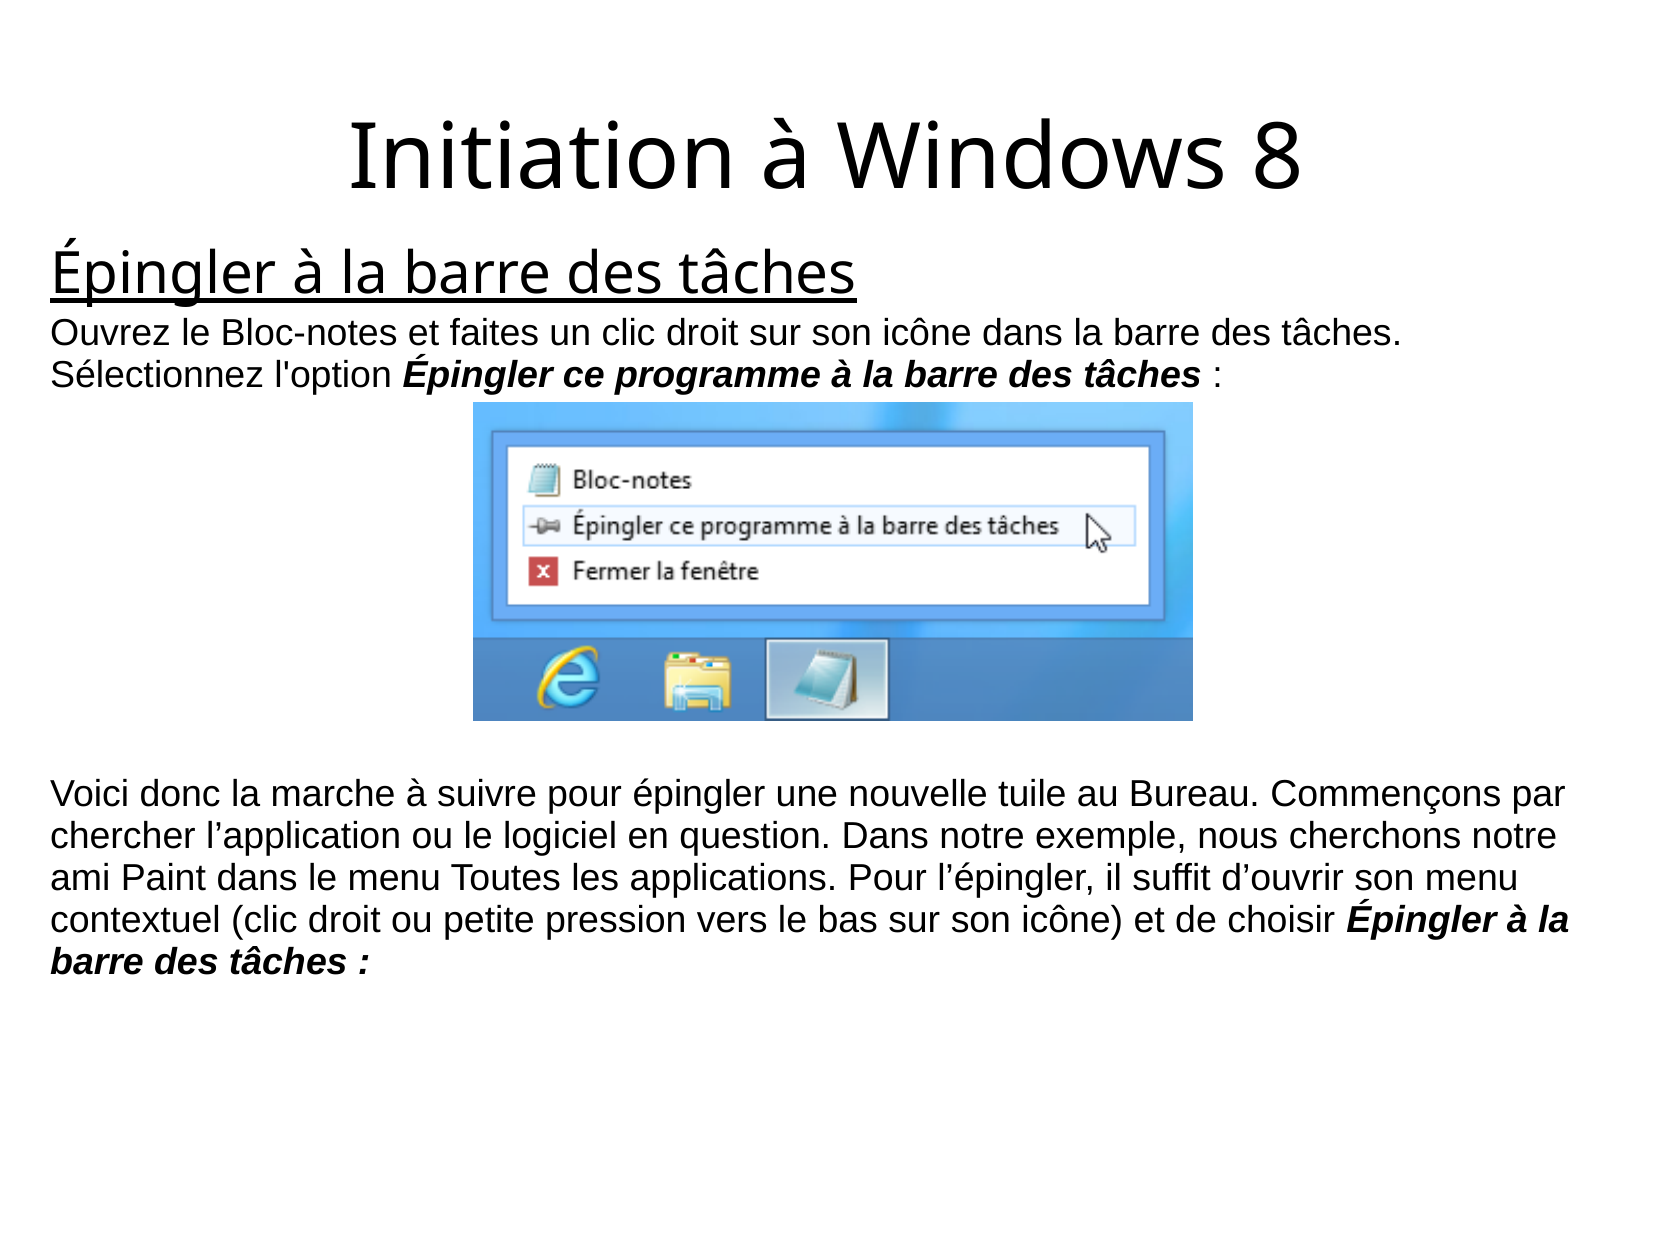

# Initiation à Windows 8
Épingler à la barre des tâches
Ouvrez le Bloc-notes et faites un clic droit sur son icône dans la barre des tâches. Sélectionnez l'option Épingler ce programme à la barre des tâches :
Voici donc la marche à suivre pour épingler une nouvelle tuile au Bureau. Commençons par chercher l’application ou le logiciel en question. Dans notre exemple, nous cherchons notre ami Paint dans le menu Toutes les applications. Pour l’épingler, il suffit d’ouvrir son menu contextuel (clic droit ou petite pression vers le bas sur son icône) et de choisir Épingler à la barre des tâches :